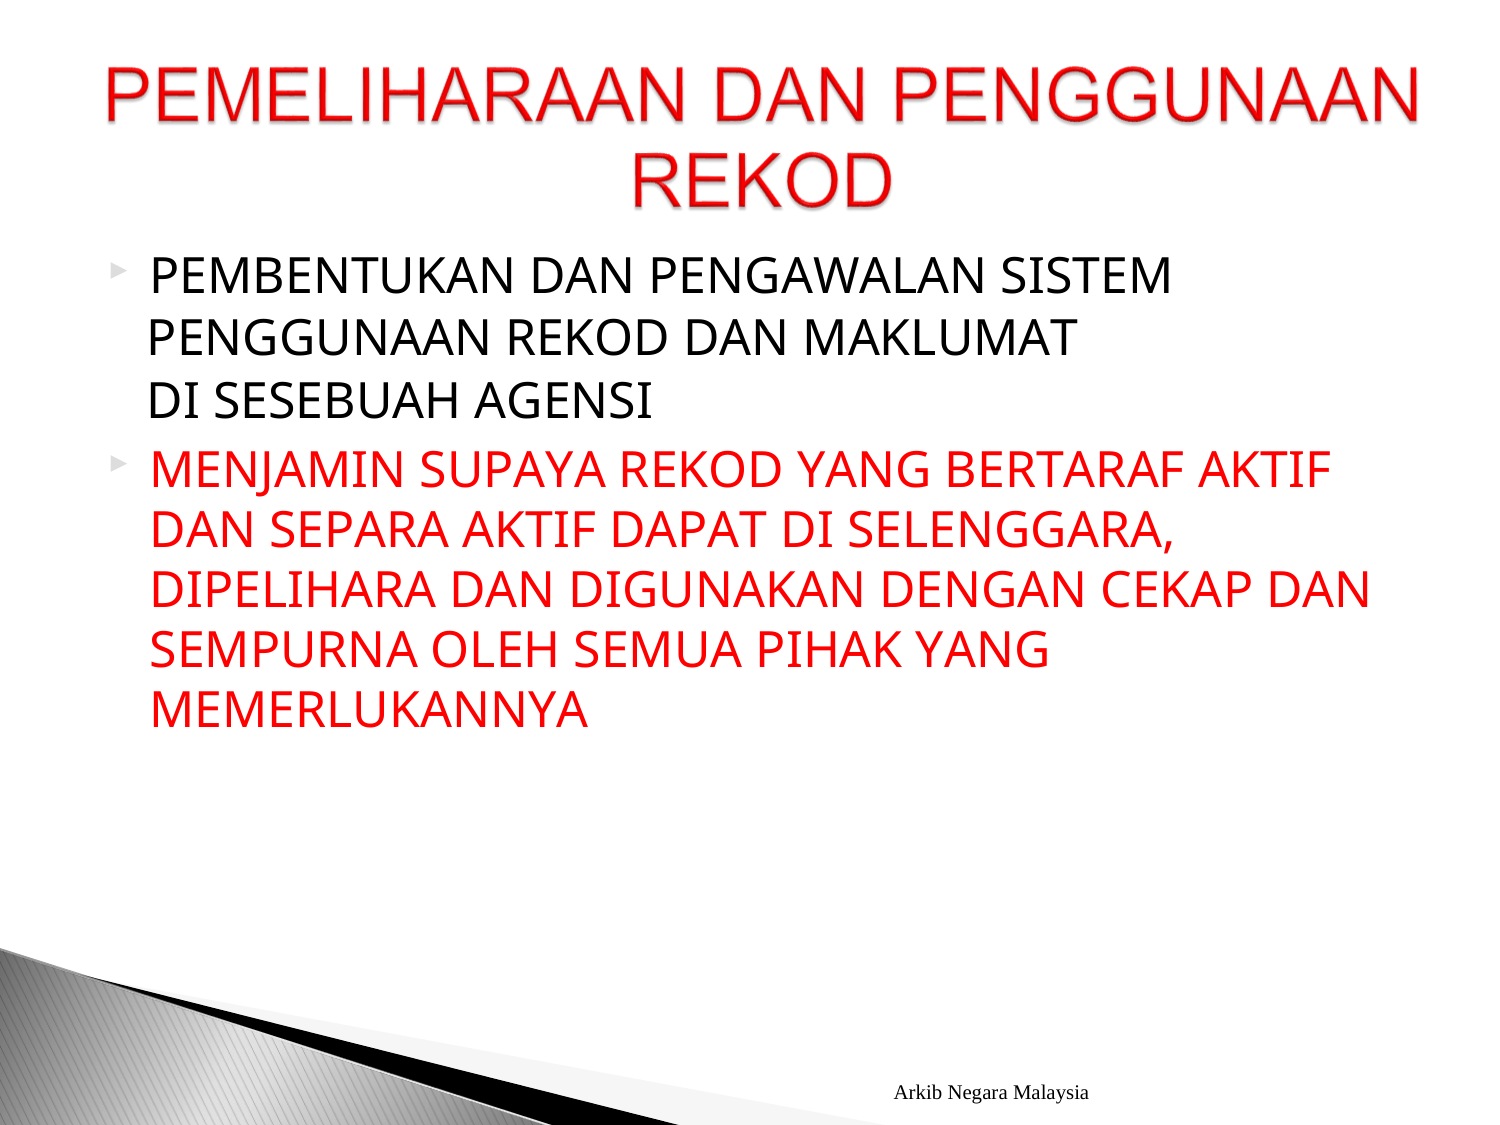

# PEMBENTUKAN DAN PENGAWALAN SISTEM
 PENGGUNAAN REKOD DAN MAKLUMAT
 DI SESEBUAH AGENSI
MENJAMIN SUPAYA REKOD YANG BERTARAF AKTIF DAN SEPARA AKTIF DAPAT DI SELENGGARA, DIPELIHARA DAN DIGUNAKAN DENGAN CEKAP DAN SEMPURNA OLEH SEMUA PIHAK YANG MEMERLUKANNYA
Arkib Negara Malaysia